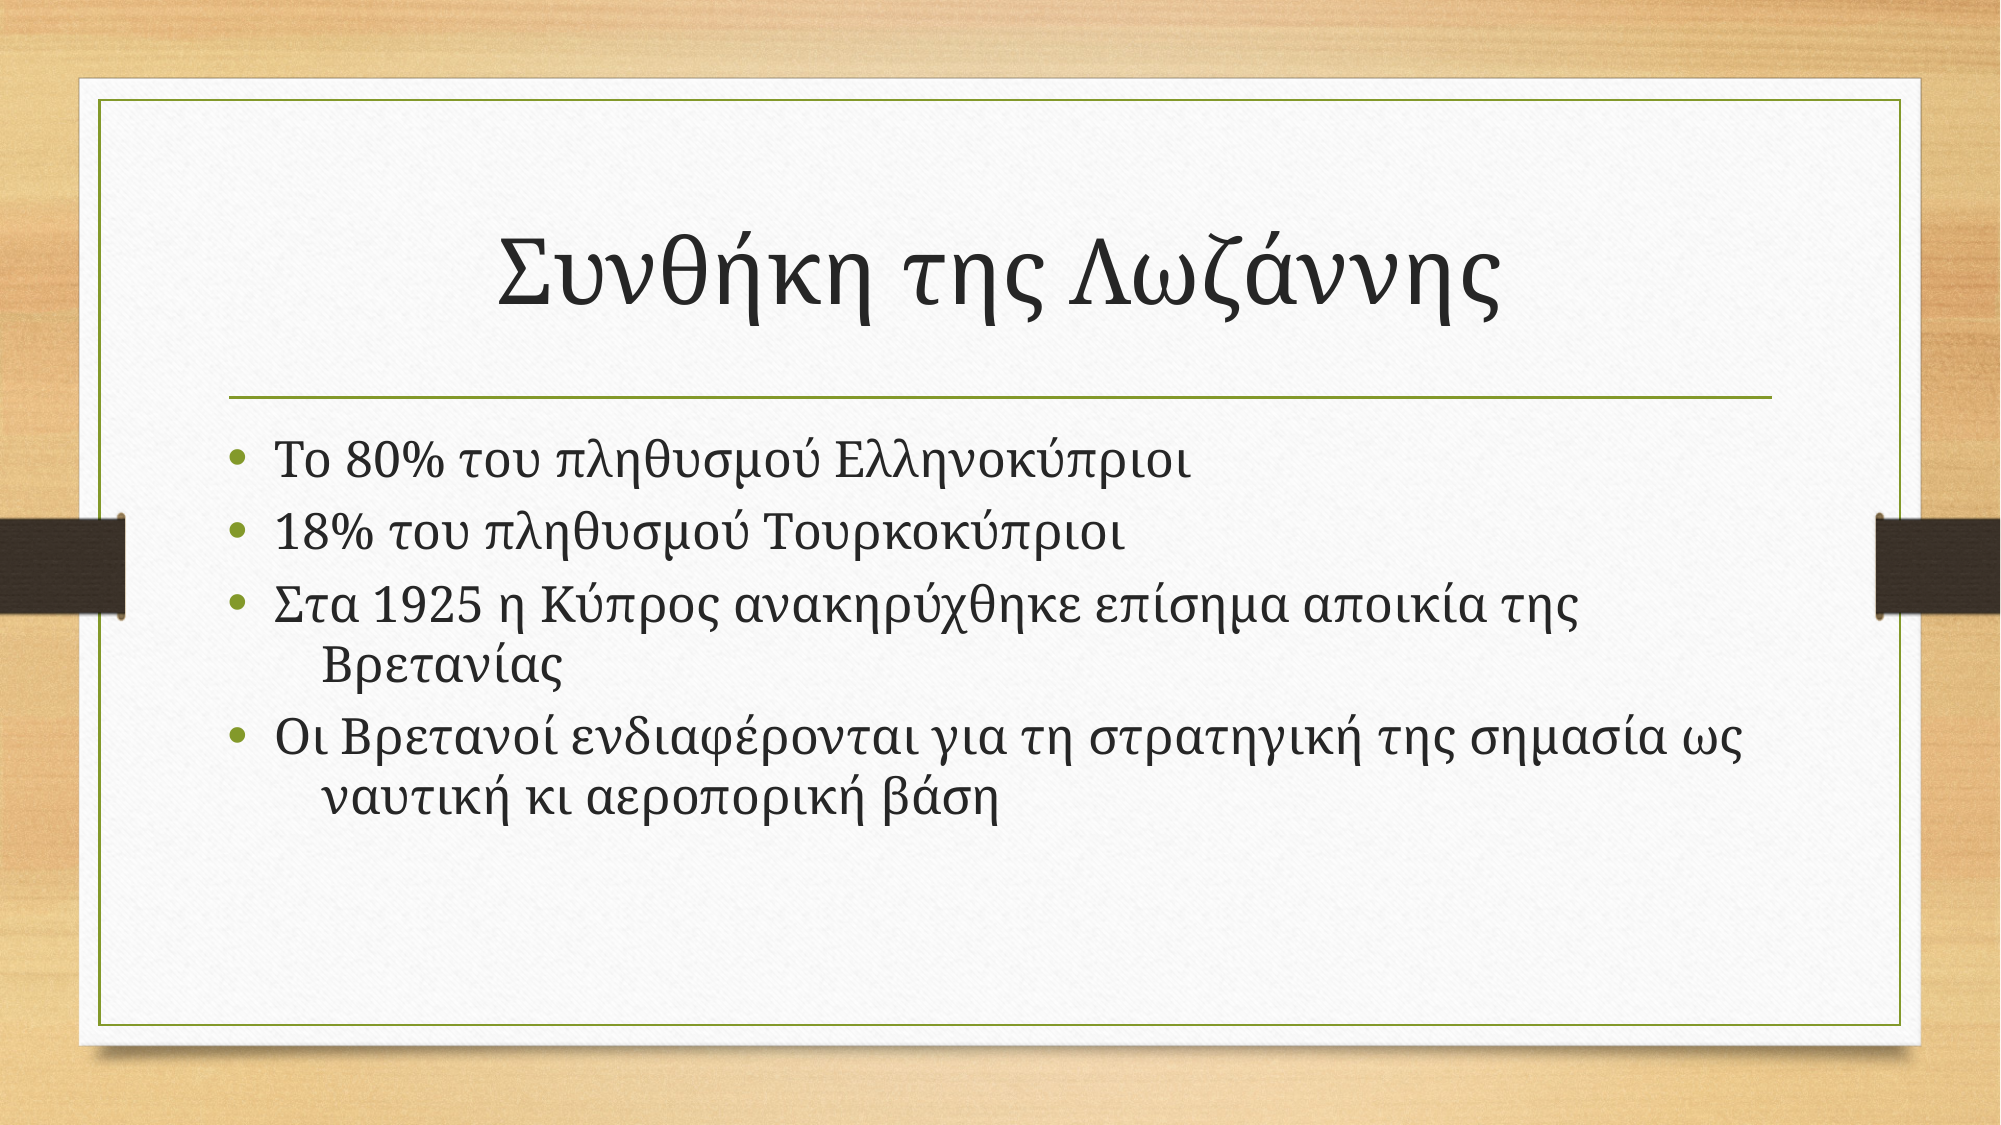

# Συνθήκη της Λωζάννης
Το 80% του πληθυσμού Ελληνοκύπριοι
18% του πληθυσμού Τουρκοκύπριοι
Στα 1925 η Κύπρος ανακηρύχθηκε επίσημα αποικία της Βρετανίας
Οι Βρετανοί ενδιαφέρονται για τη στρατηγική της σημασία ως ναυτική κι αεροπορική βάση